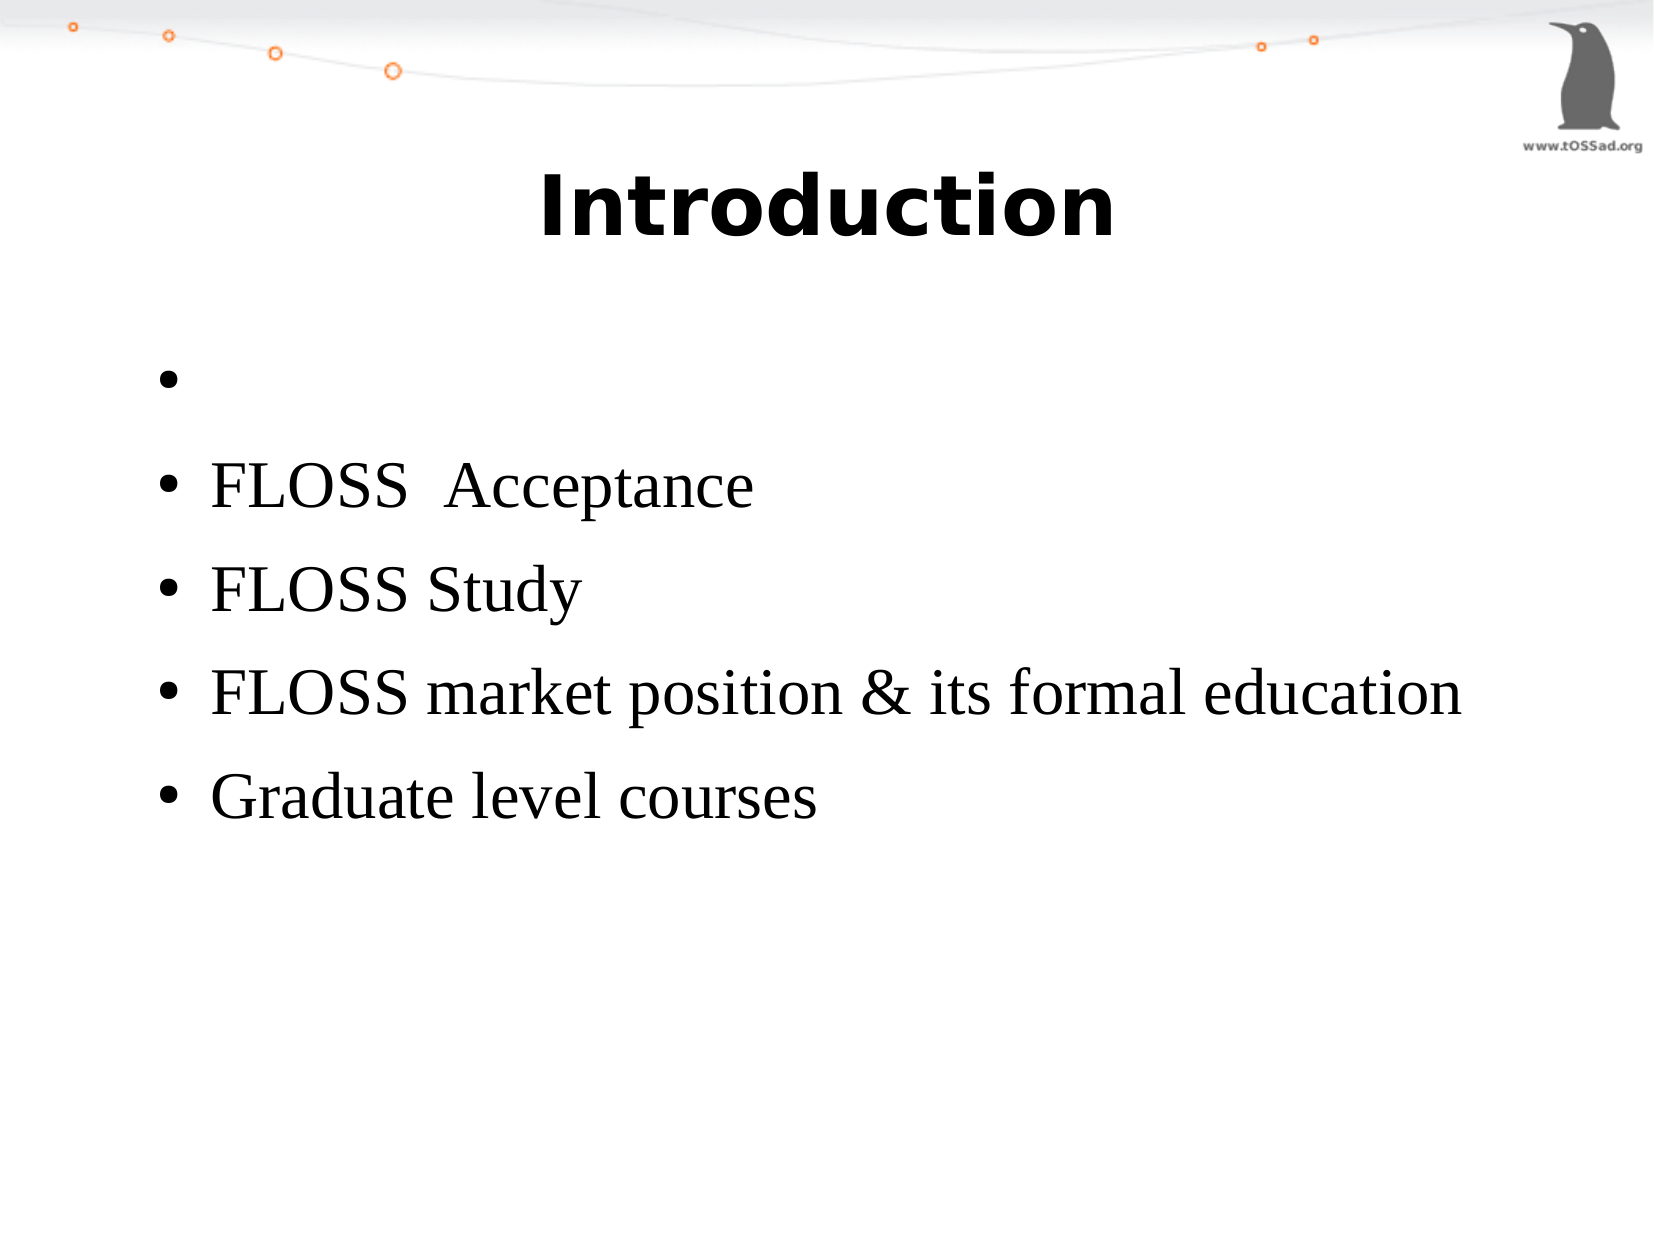

# Introduction
FLOSS Acceptance
FLOSS Study
FLOSS market position & its formal education
Graduate level courses